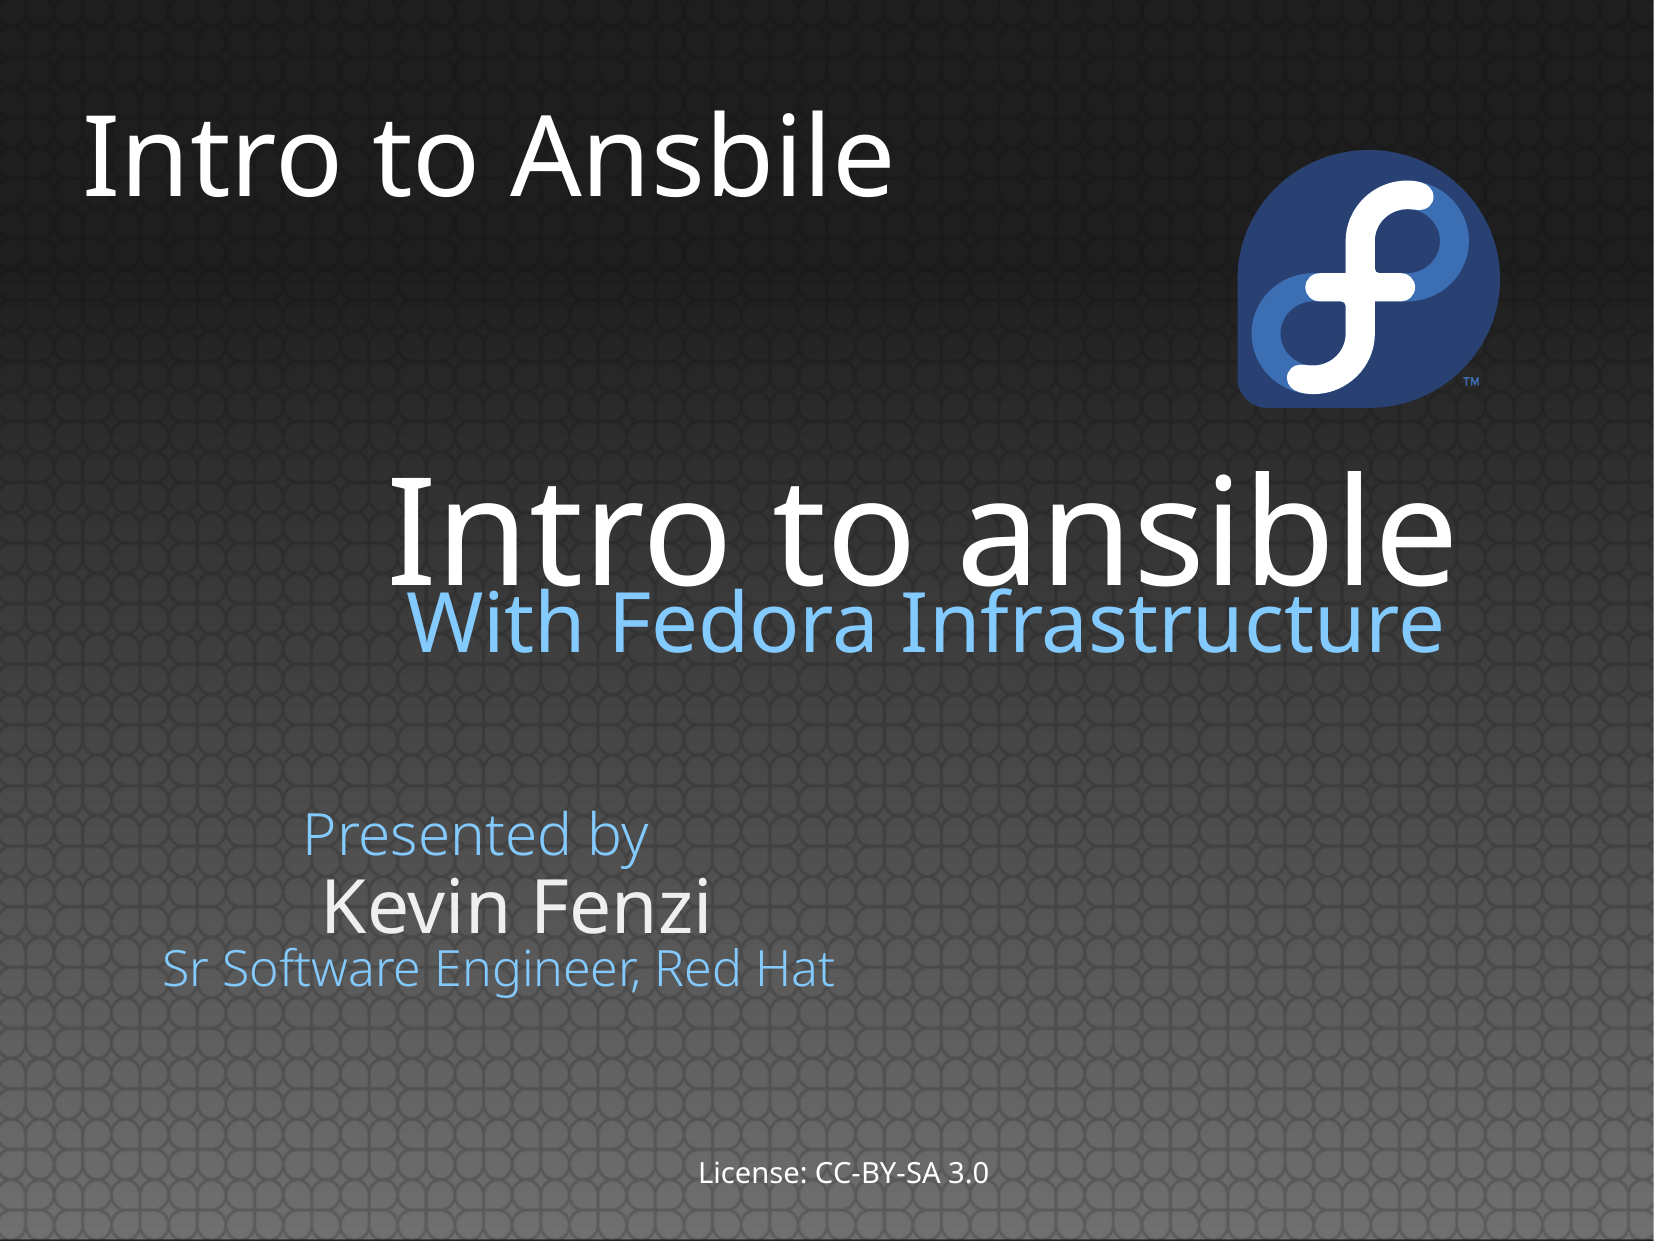

Intro to Ansbile
Intro to ansible
# With Fedora Infrastructure
Presented by
Kevin Fenzi
Sr Software Engineer, Red Hat
License: CC-BY-SA 3.0